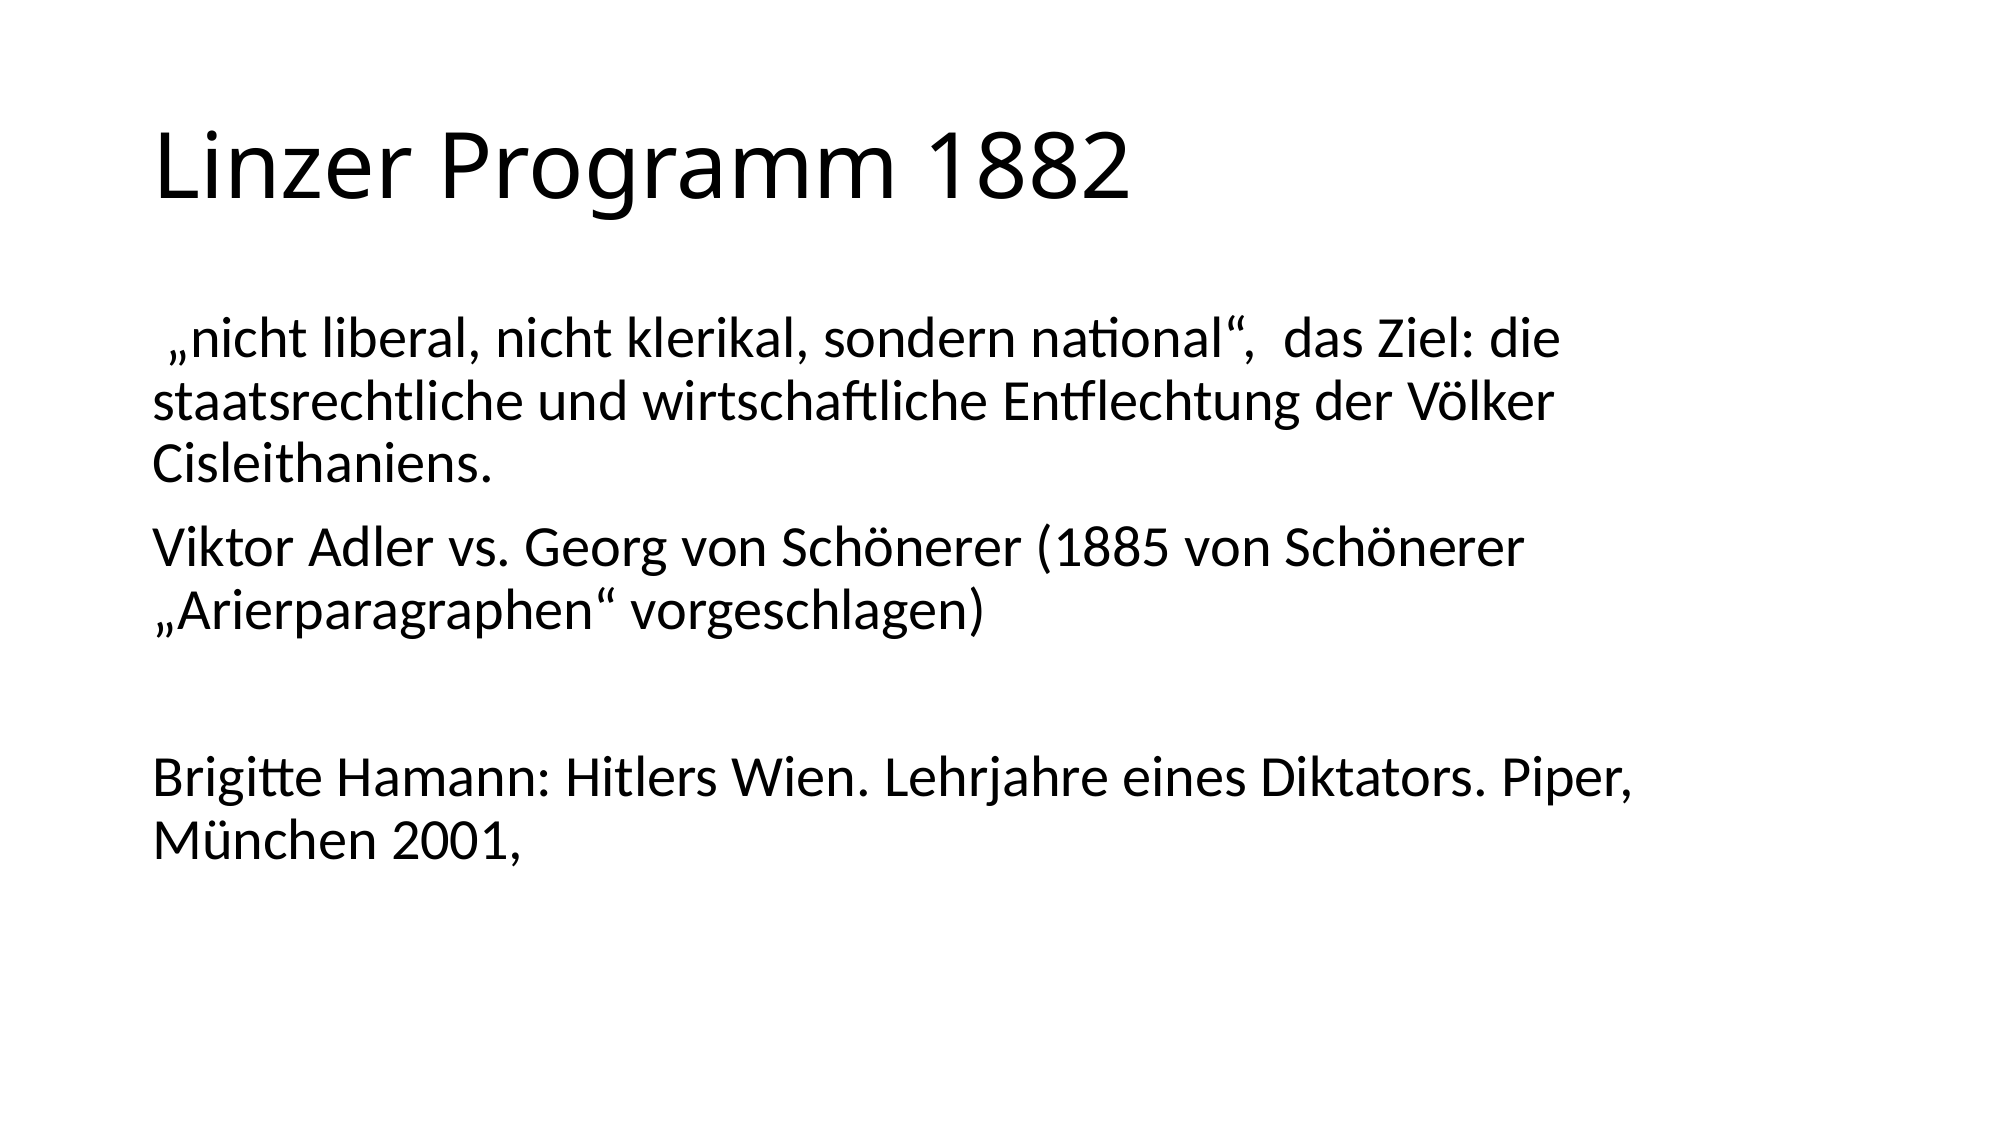

# Linzer Programm 1882
 „nicht liberal, nicht klerikal, sondern national“, das Ziel: die staatsrechtliche und wirtschaftliche Entflechtung der Völker Cisleithaniens.
Viktor Adler vs. Georg von Schönerer (1885 von Schönerer „Arierparagraphen“ vorgeschlagen)
Brigitte Hamann: Hitlers Wien. Lehrjahre eines Diktators. Piper, München 2001,